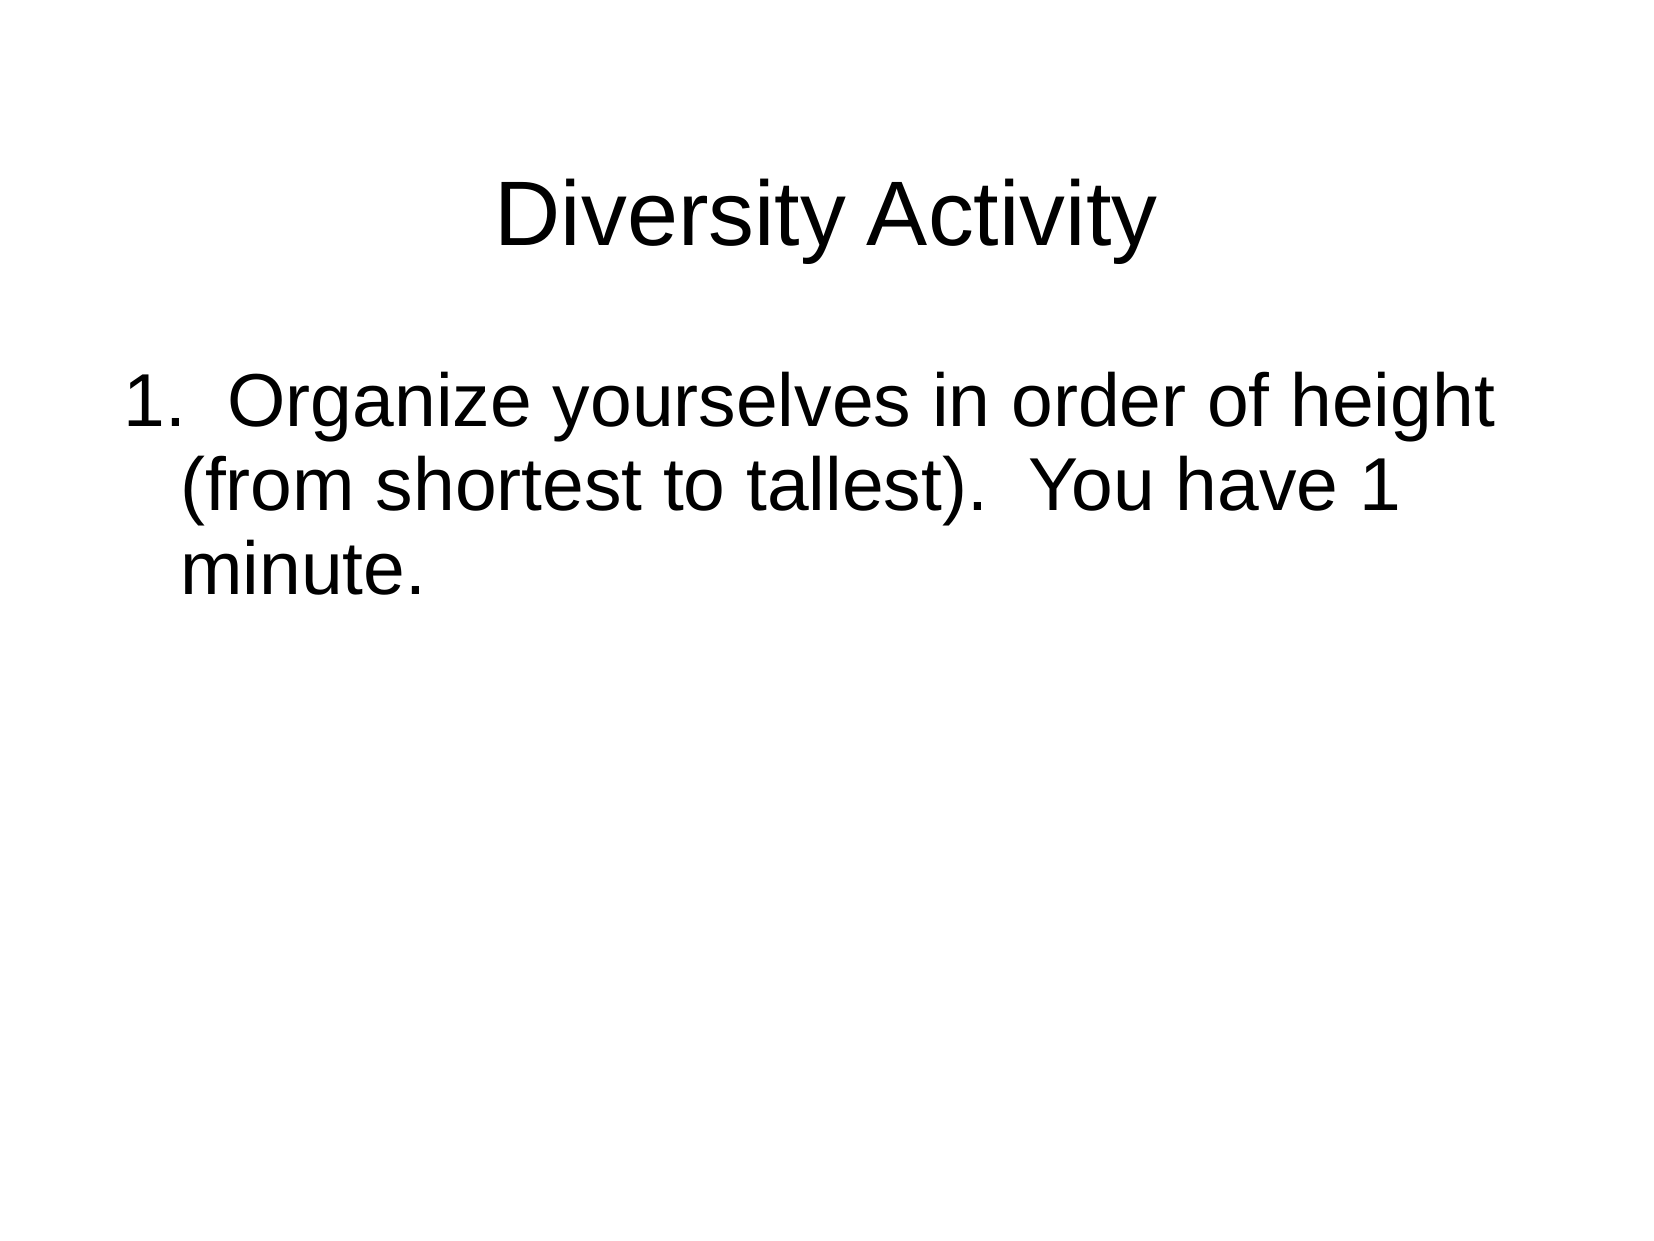

Diversity Activity
# 1. Organize yourselves in order of height (from shortest to tallest). You have 1 minute.